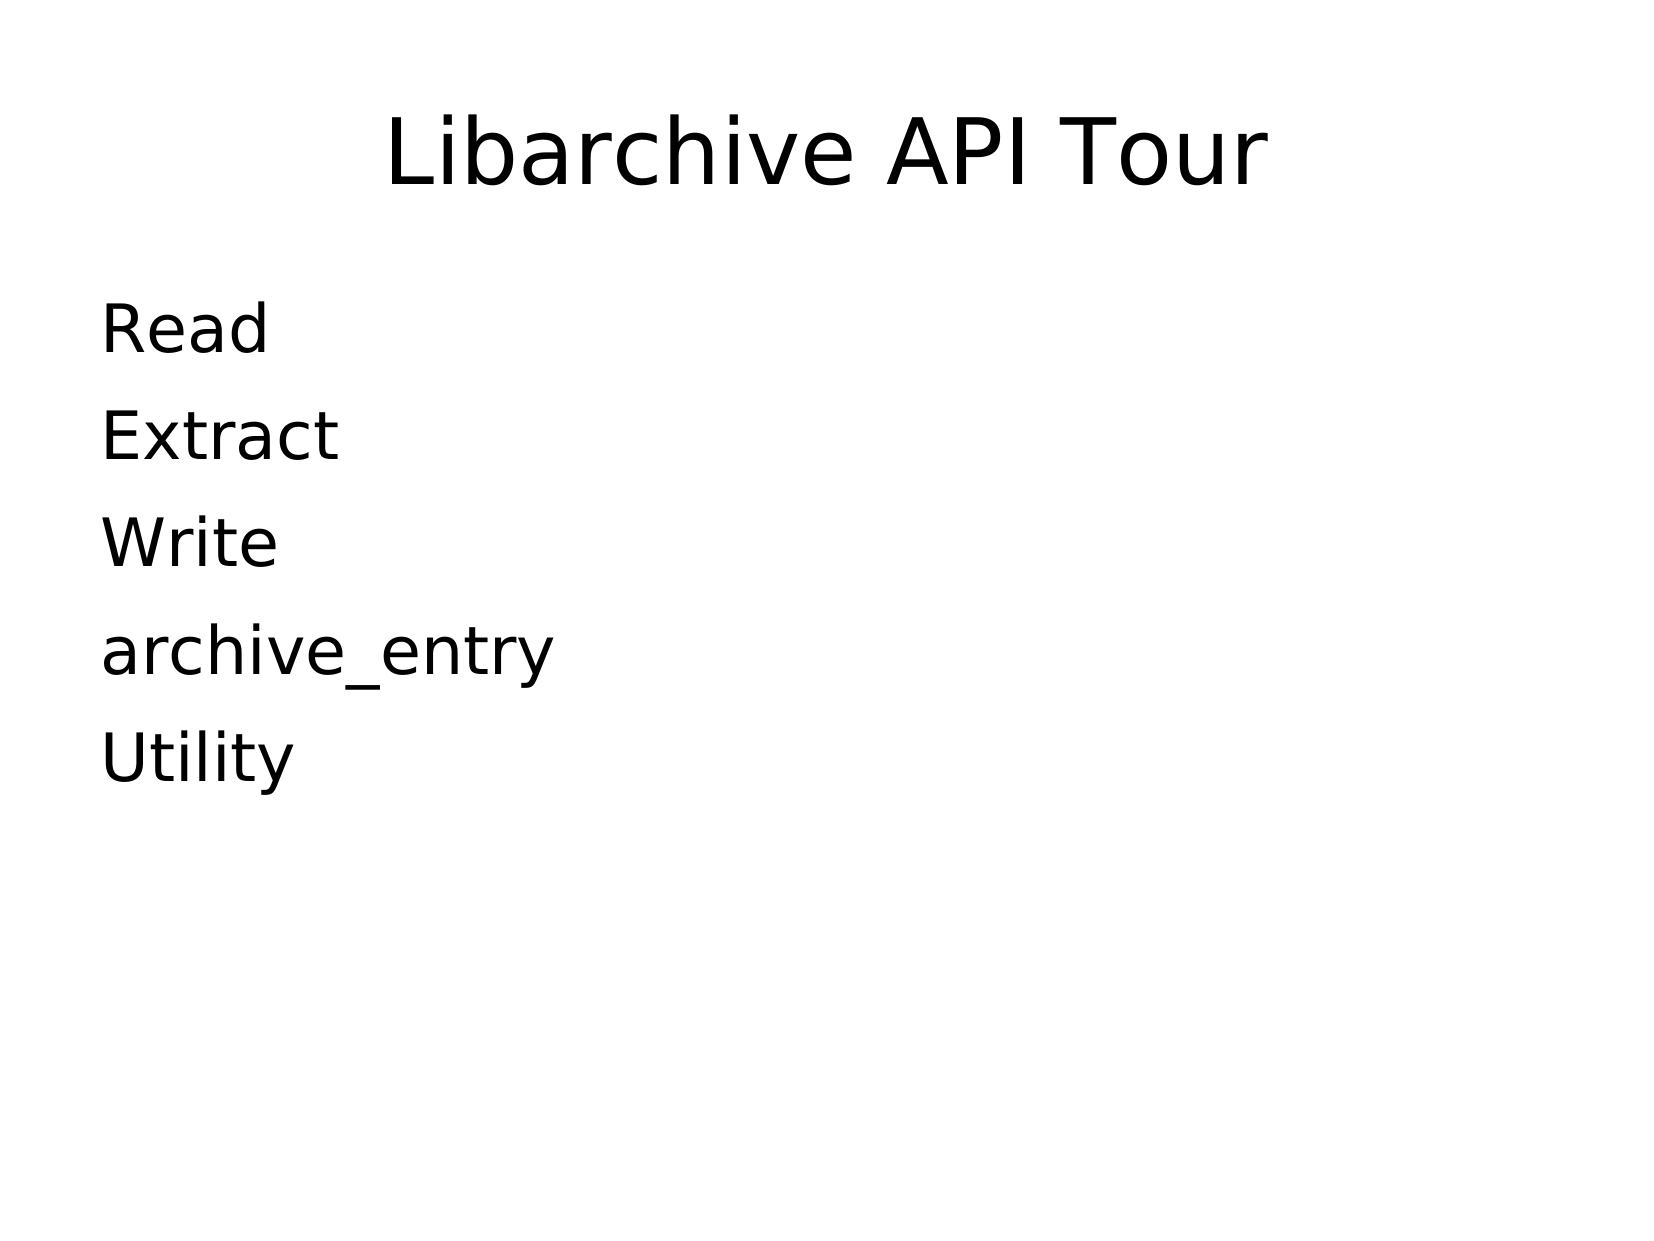

# Libarchive API Tour
Read
Extract
Write
archive_entry
Utility